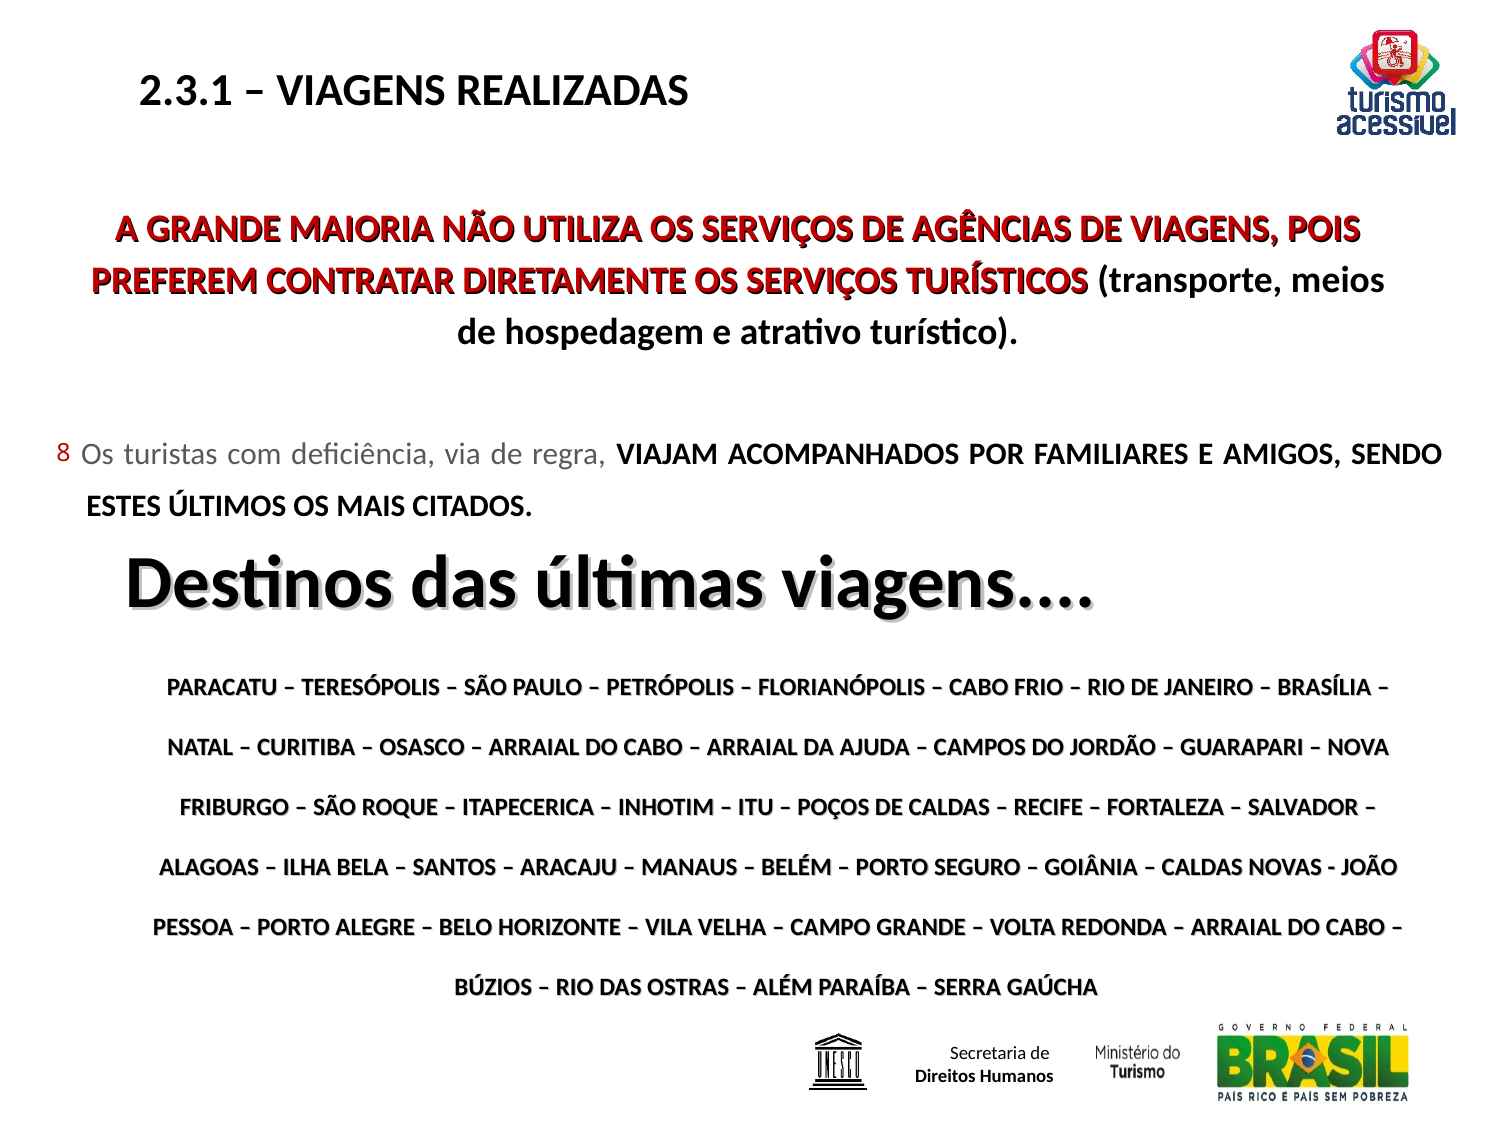

2.3.1 – Viagens realizadas
A grande maioria não utiliza os serviços de agências de viagens, pois preferem contratar diretamente os serviços turísticos (transporte, meios de hospedagem e atrativo turístico).
 Os turistas com deficiência, via de regra, viajam acompanhados por familiares e amigos, sendo estes últimos os mais citados.
Destinos das últimas viagens....
Paracatu – Teresópolis – são Paulo – Petrópolis – Florianópolis – cabo frio – rio de janeiro – Brasília – natal – Curitiba – Osasco – arraial do cabo – arraial da ajuda – campos do Jordão – Guarapari – Nova Friburgo – São Roque – Itapecerica – Inhotim – itu – Poços de Caldas – Recife – Fortaleza – salvador – alagoas – Ilha Bela – Santos – Aracaju – Manaus – Belém – porto seguro – Goiânia – Caldas Novas - João Pessoa – porto alegre – belo horizonte – Vila Velha – Campo Grande – Volta Redonda – arraial do cabo – búzios – rio das ostras – além paraíba – serra gaúcha
Slide 46/119